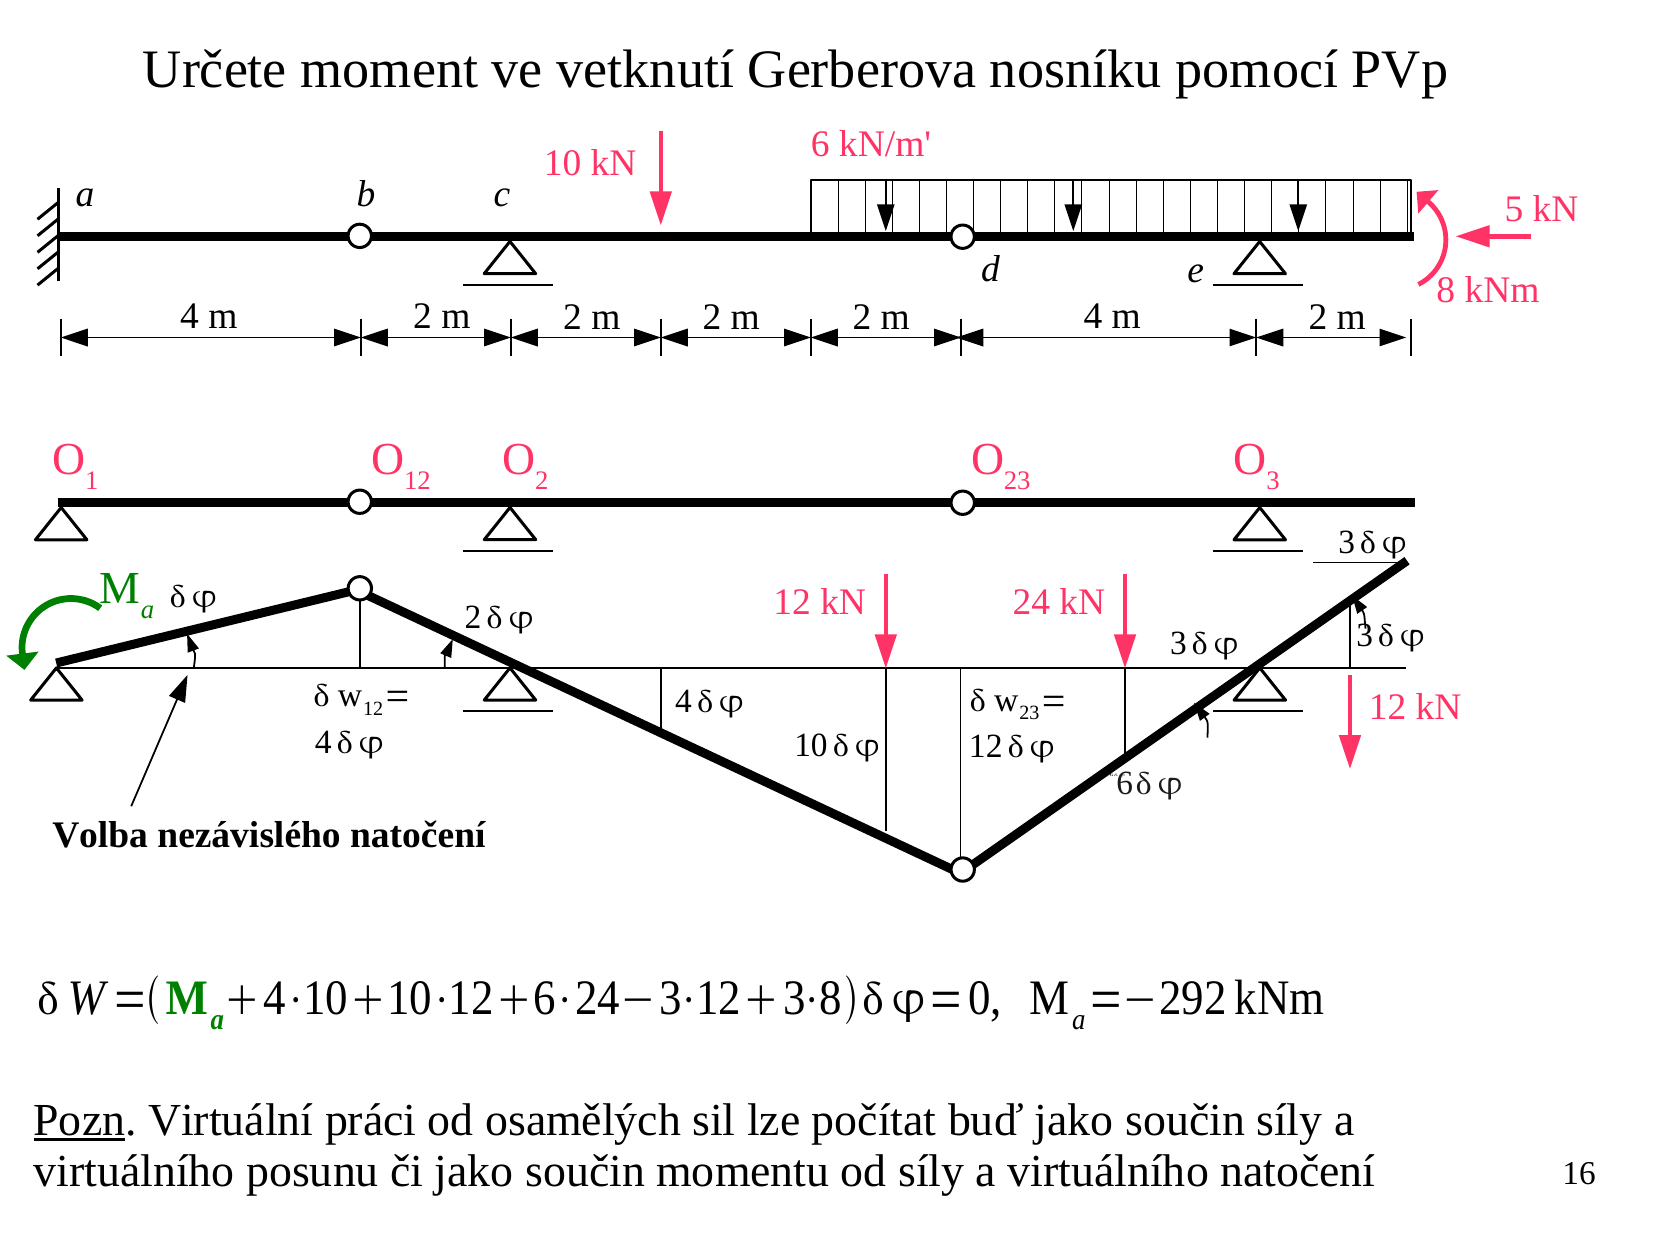

# Určete moment ve vetknutí Gerberova nosníku pomocí PVp
6 kN/m'
10 kN
a
b
c
5 kN
d
e
8 kNm
4 m
2 m
4 m
2 m
2 m
2 m
2 m
O1
O2
O12
O23
O3
Ma
12 kN
24 kN
12 kN
Volba nezávislého natočení
Pozn. Virtuální práci od osamělých sil lze počítat buď jako součin síly a virtuálního posunu či jako součin momentu od síly a virtuálního natočení
16